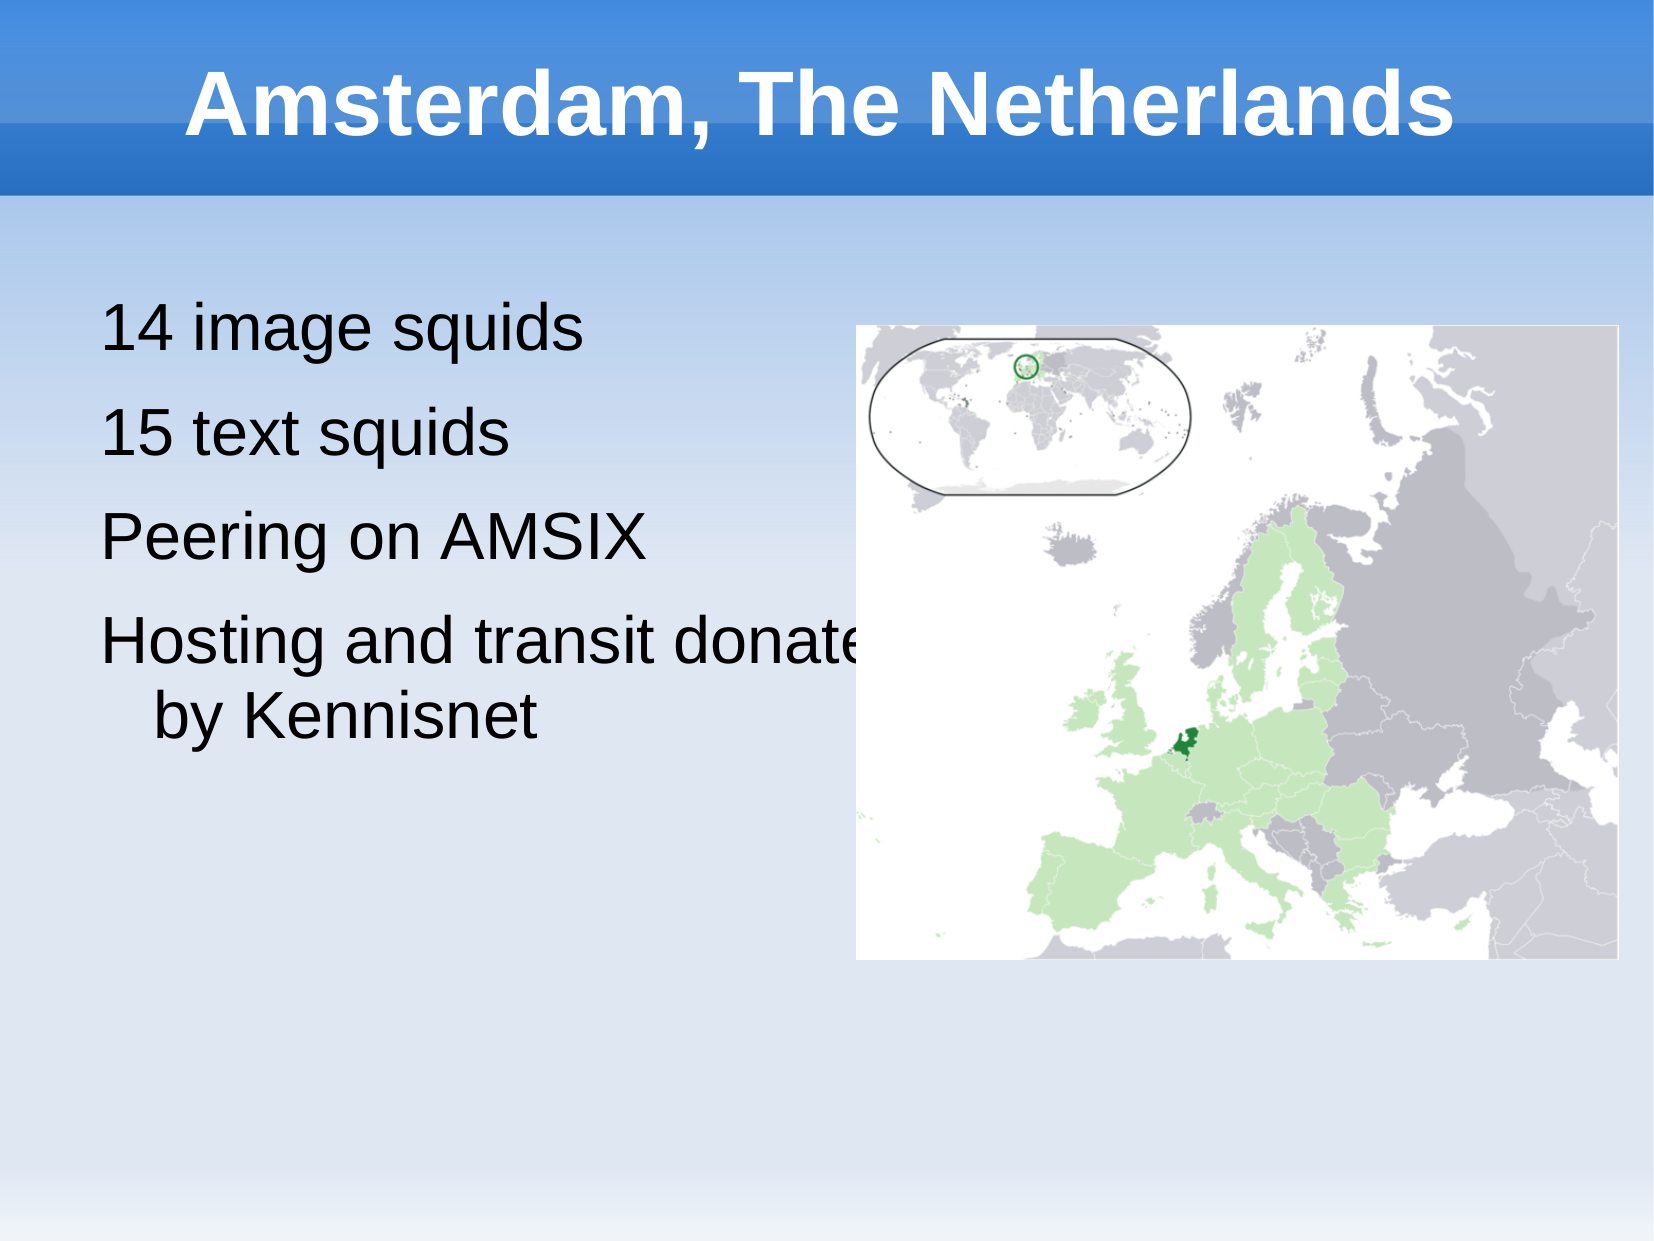

# Amsterdam, The Netherlands
14 image squids
15 text squids
Peering on AMSIX
Hosting and transit donated by Kennisnet